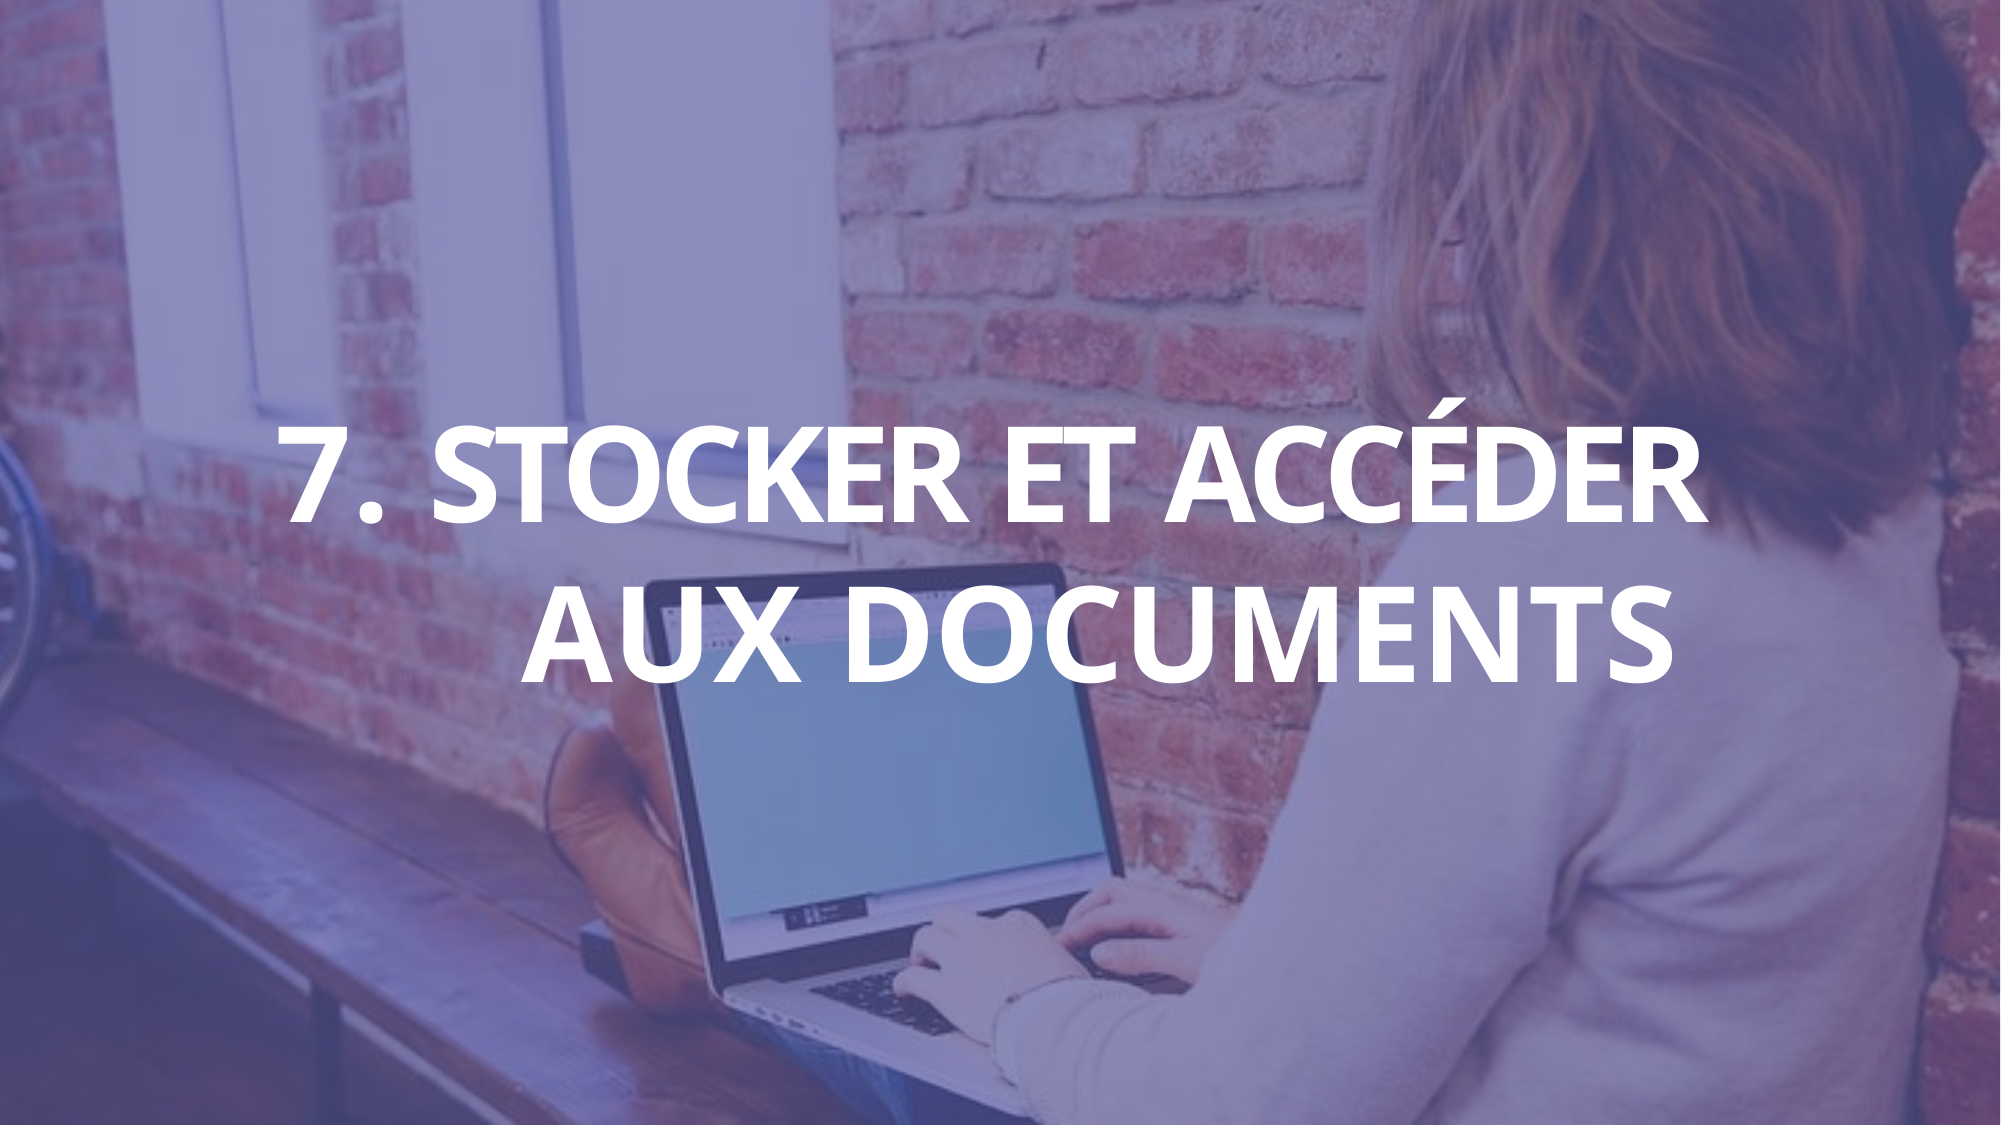

# 7. STOCKER ET ACCÉDER AUX DOCUMENTS